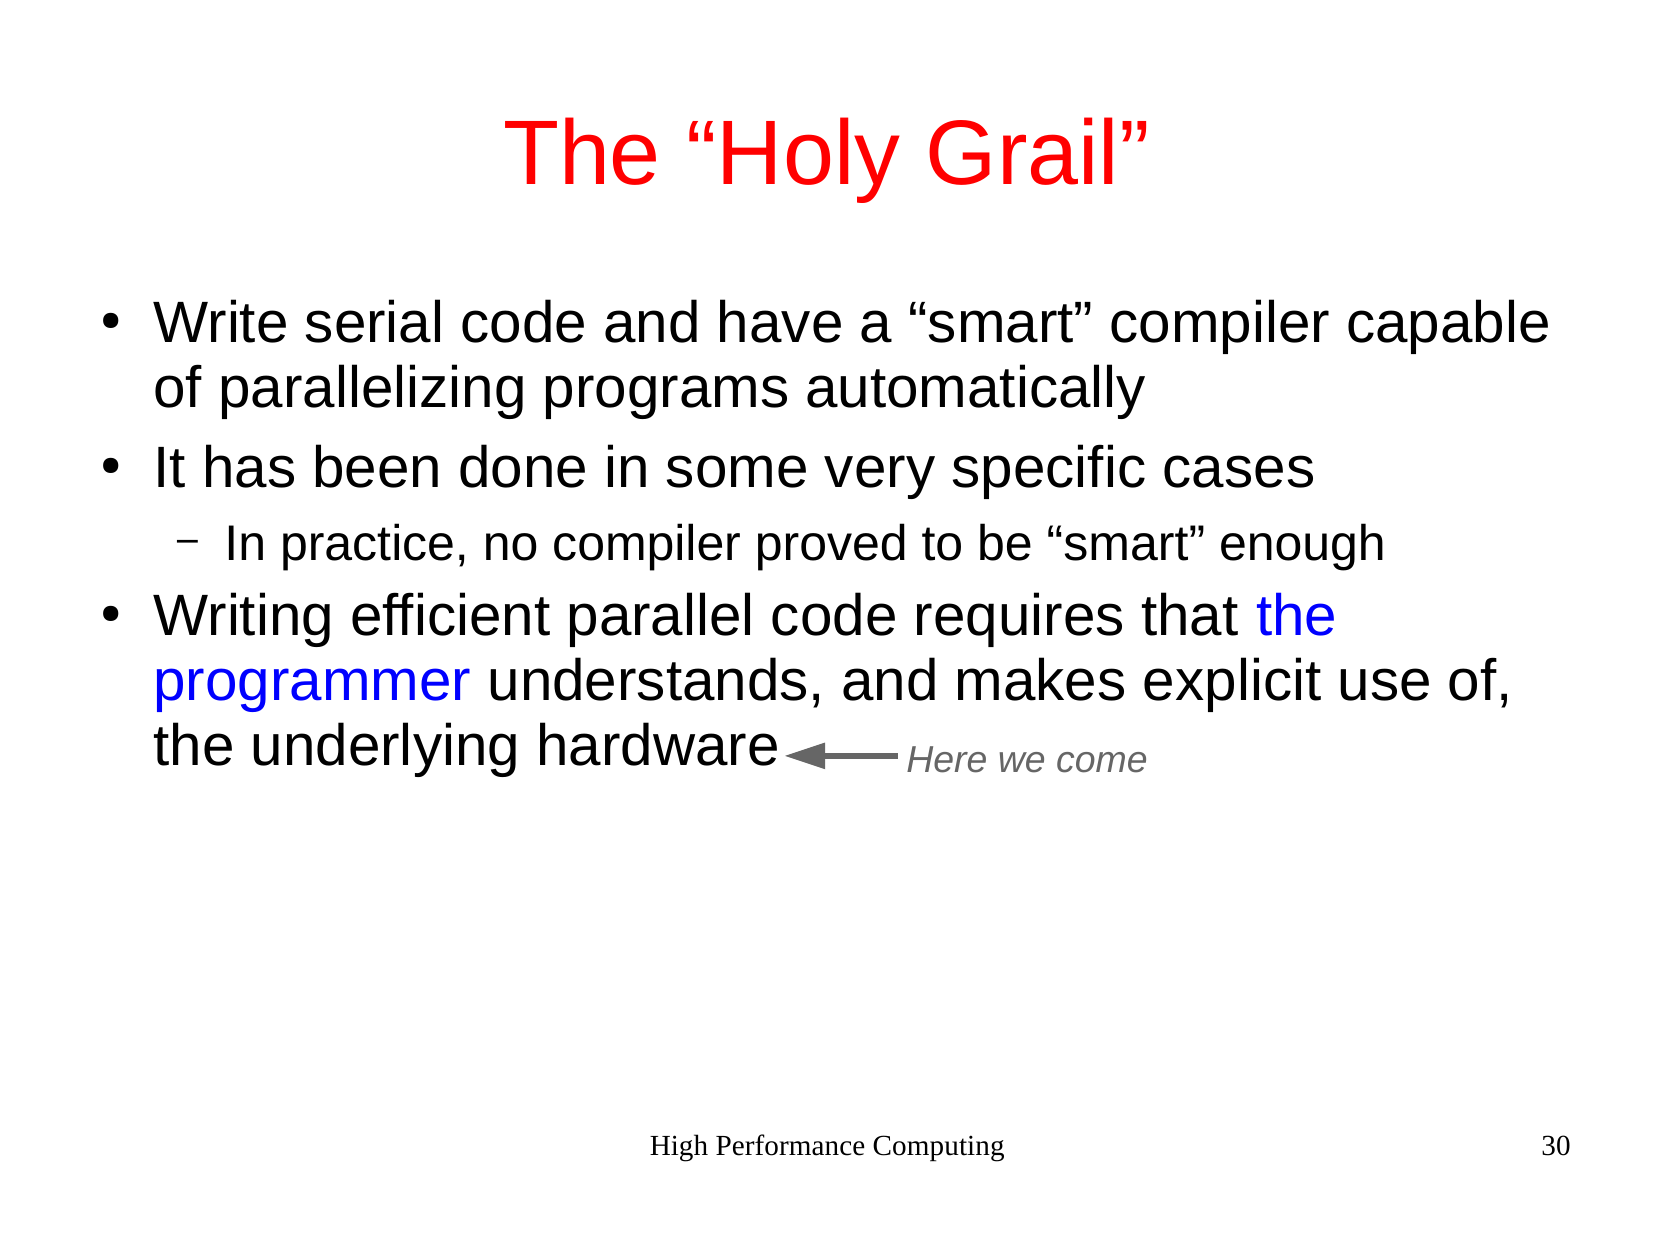

# The “Holy Grail”
Write serial code and have a “smart” compiler capable of parallelizing programs automatically
It has been done in some very specific cases
In practice, no compiler proved to be “smart” enough
Writing efficient parallel code requires that the programmer understands, and makes explicit use of, the underlying hardware
Here we come
High Performance Computing
30